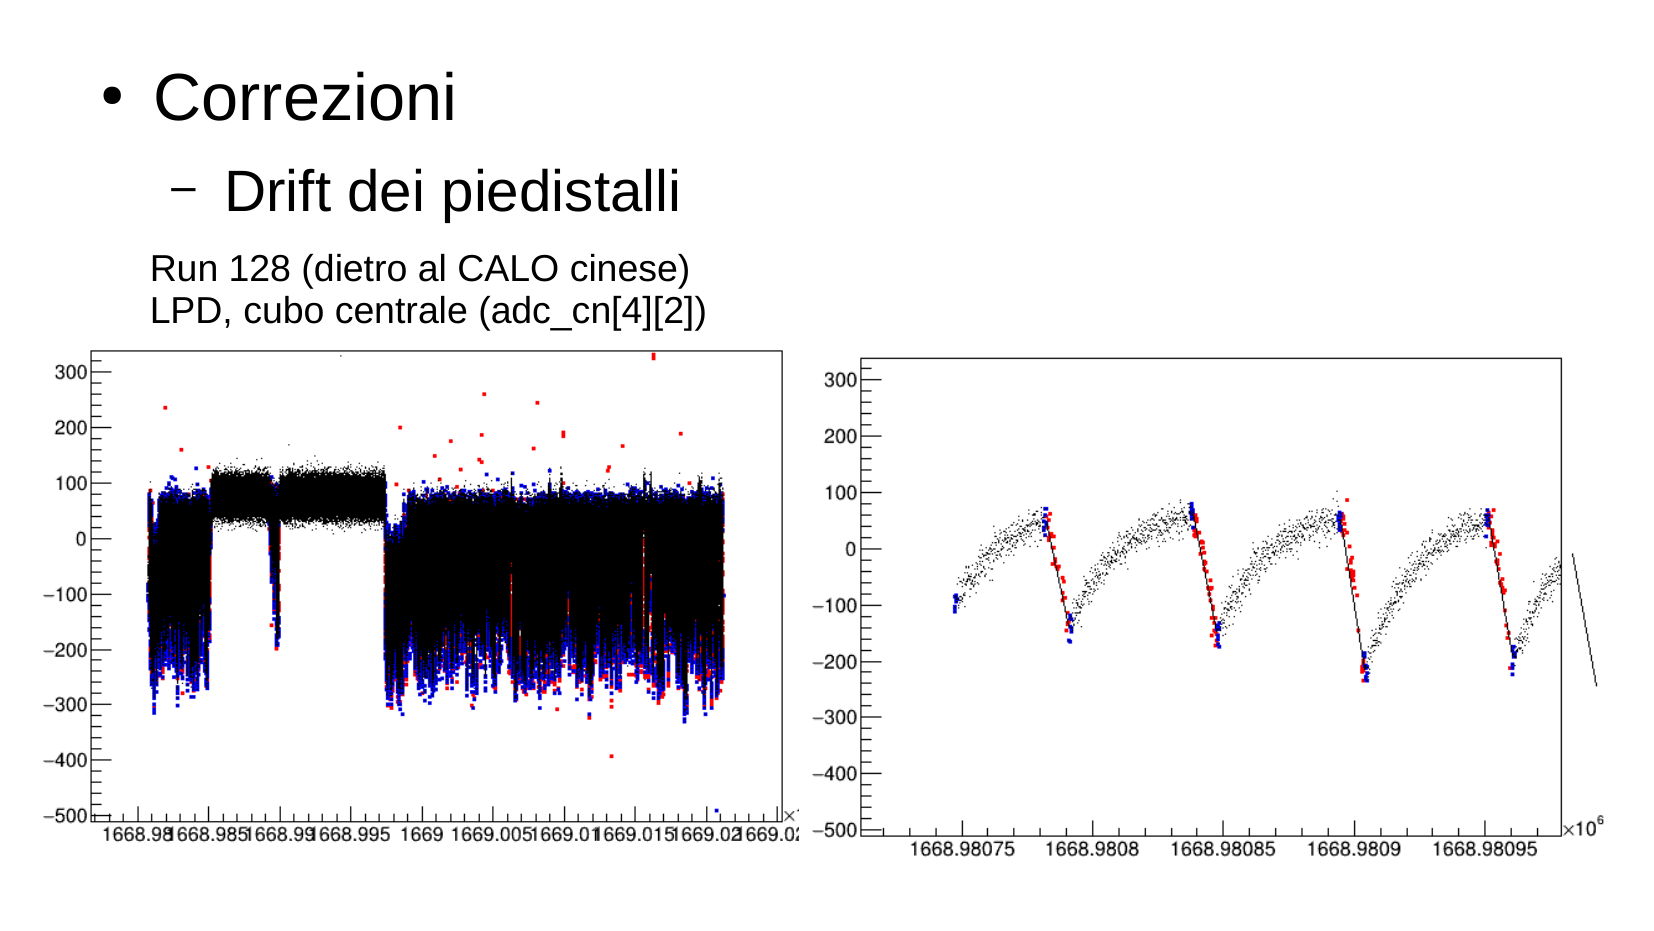

# Correzioni
Drift dei piedistalli
Run 128 (dietro al CALO cinese)
LPD, cubo centrale (adc_cn[4][2])